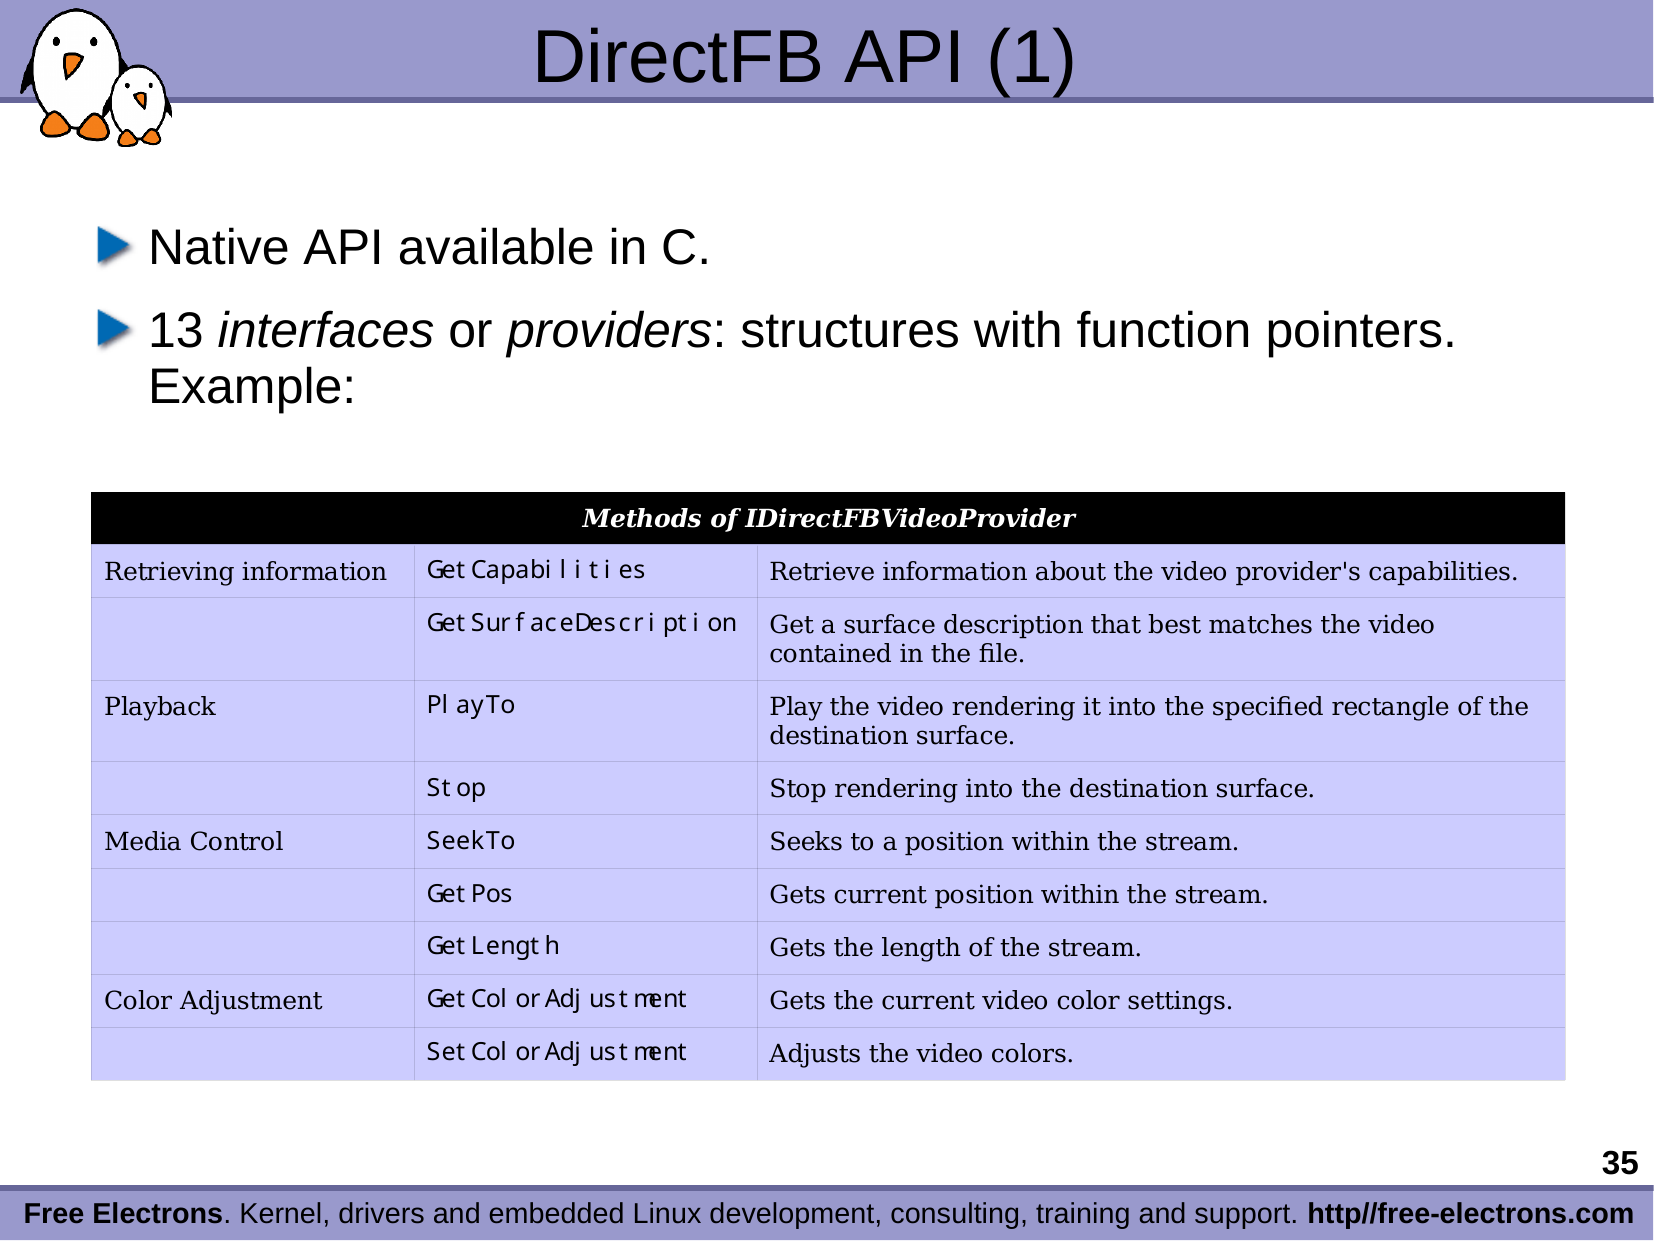

# DirectFB API (1)
Native API available in C.
13 interfaces or providers: structures with function pointers. Example: